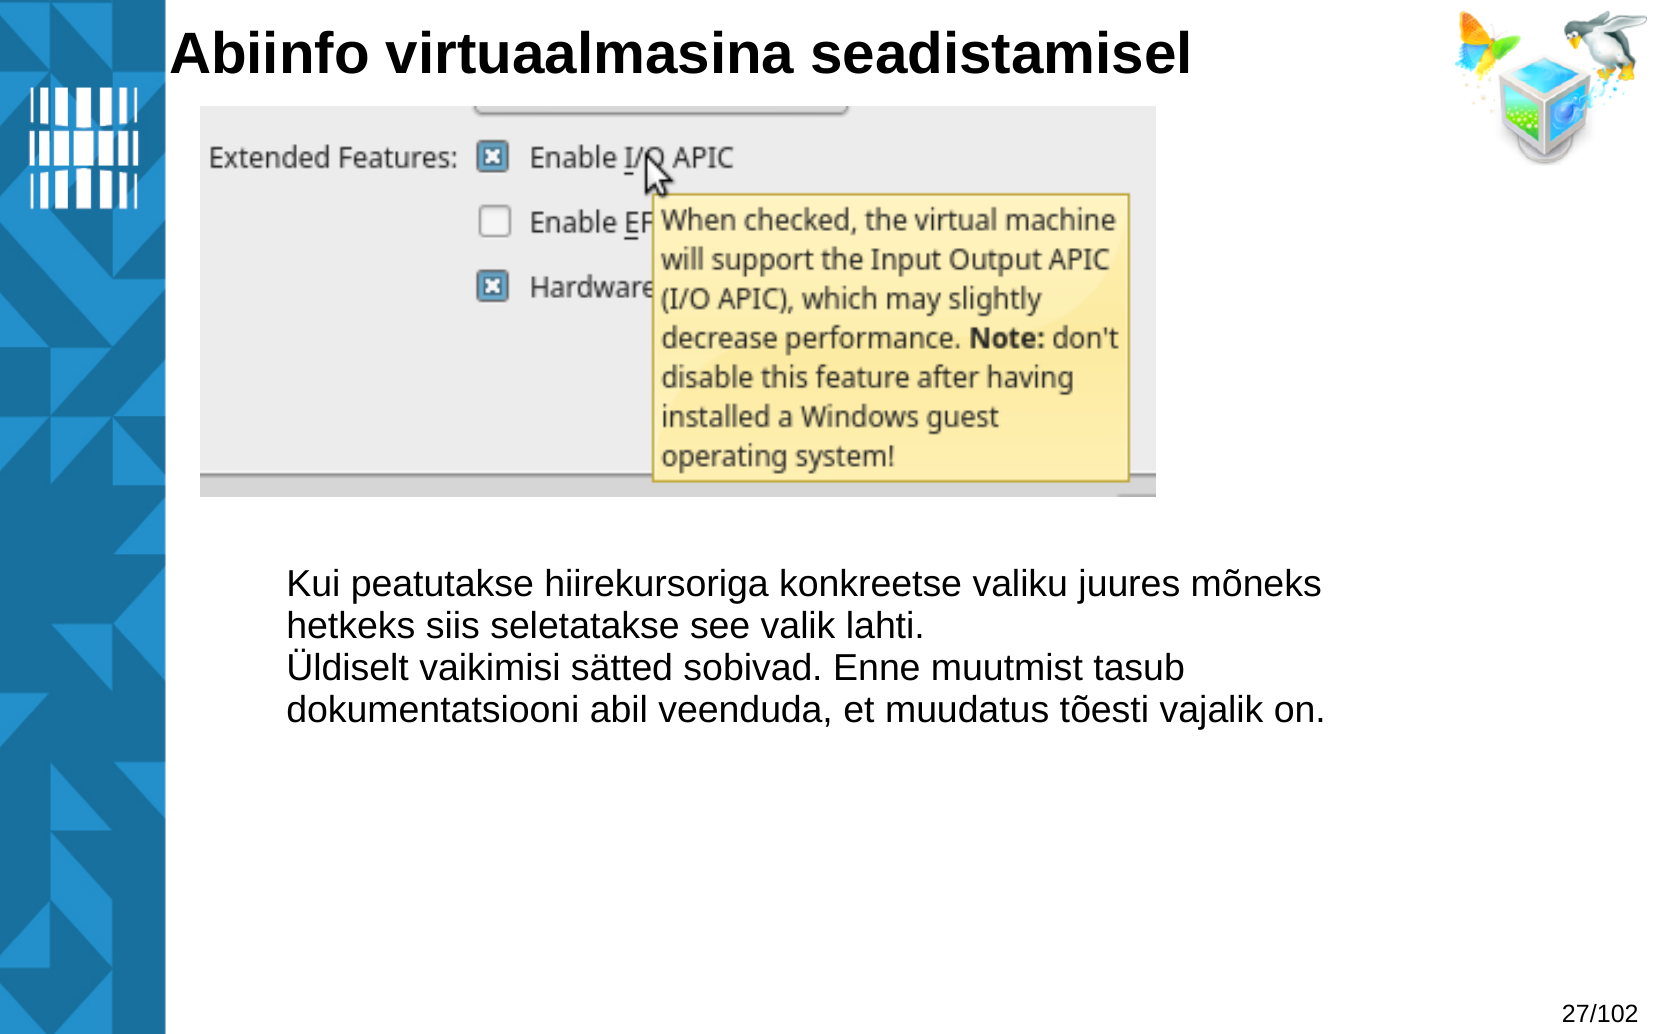

# Abiinfo virtuaalmasina seadistamisel
Kui peatutakse hiirekursoriga konkreetse valiku juures mõneks hetkeks siis seletatakse see valik lahti.
Üldiselt vaikimisi sätted sobivad. Enne muutmist tasub dokumentatsiooni abil veenduda, et muudatus tõesti vajalik on.